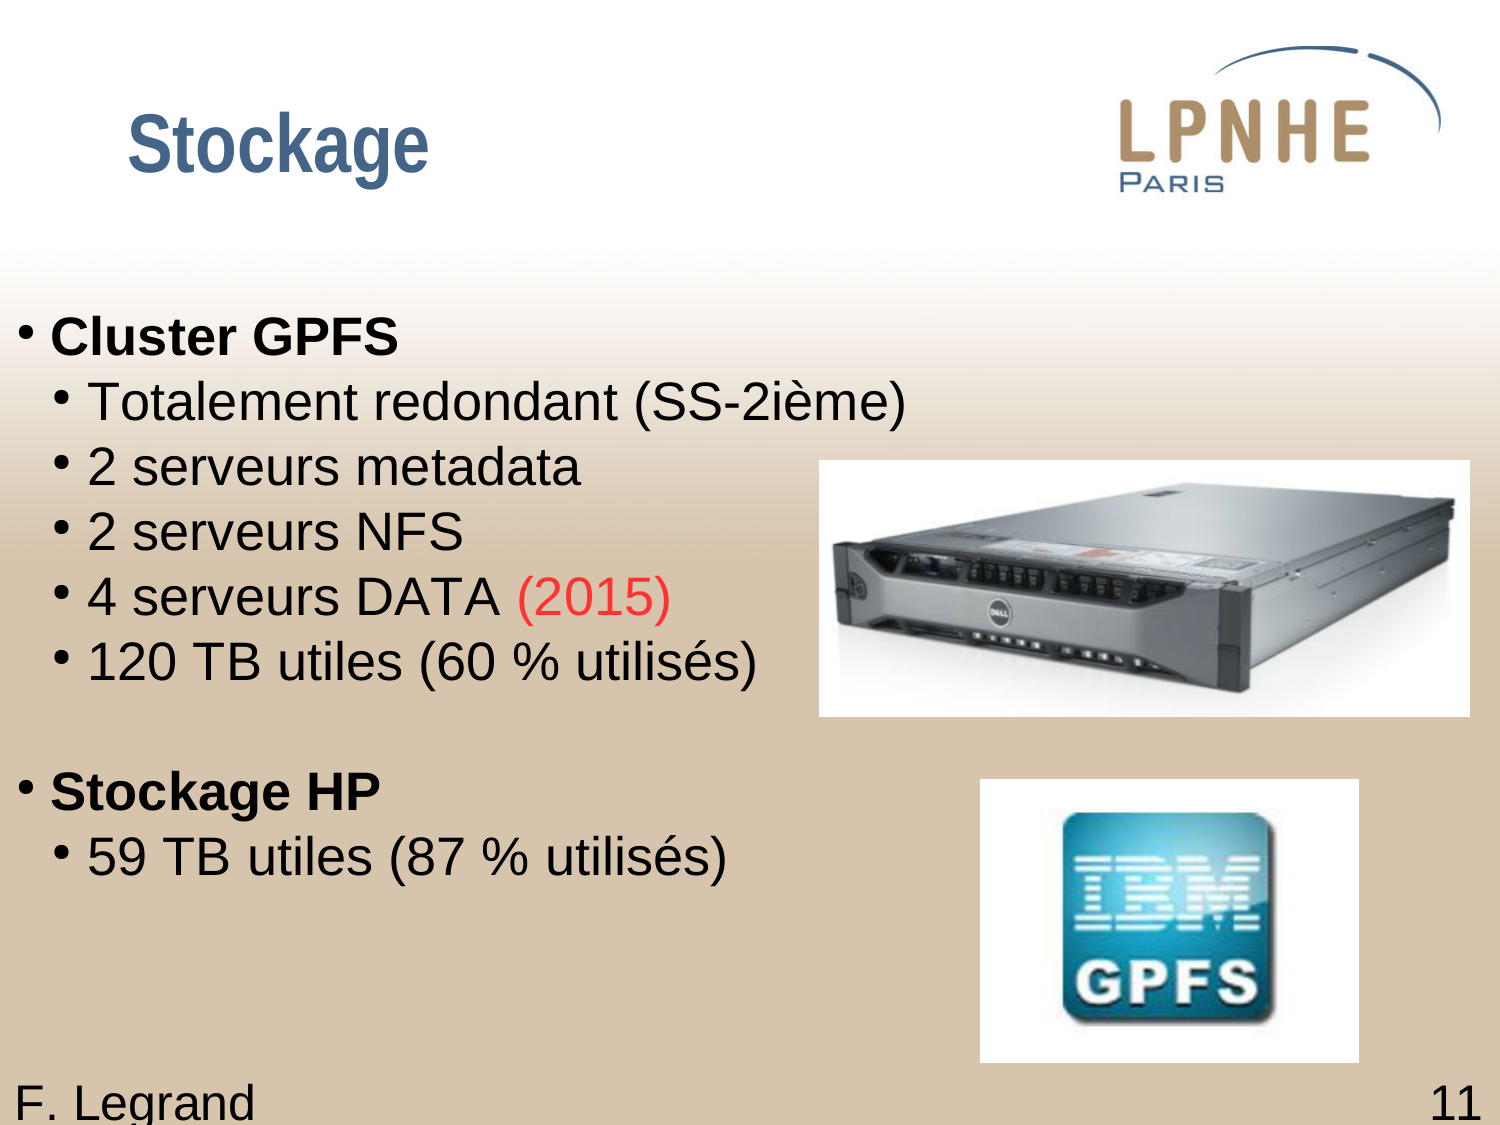

# Stockage
 Cluster GPFS
Totalement redondant (SS-2ième)
2 serveurs metadata
2 serveurs NFS
4 serveurs DATA (2015)
120 TB utiles (60 % utilisés)
 Stockage HP
59 TB utiles (87 % utilisés)
11